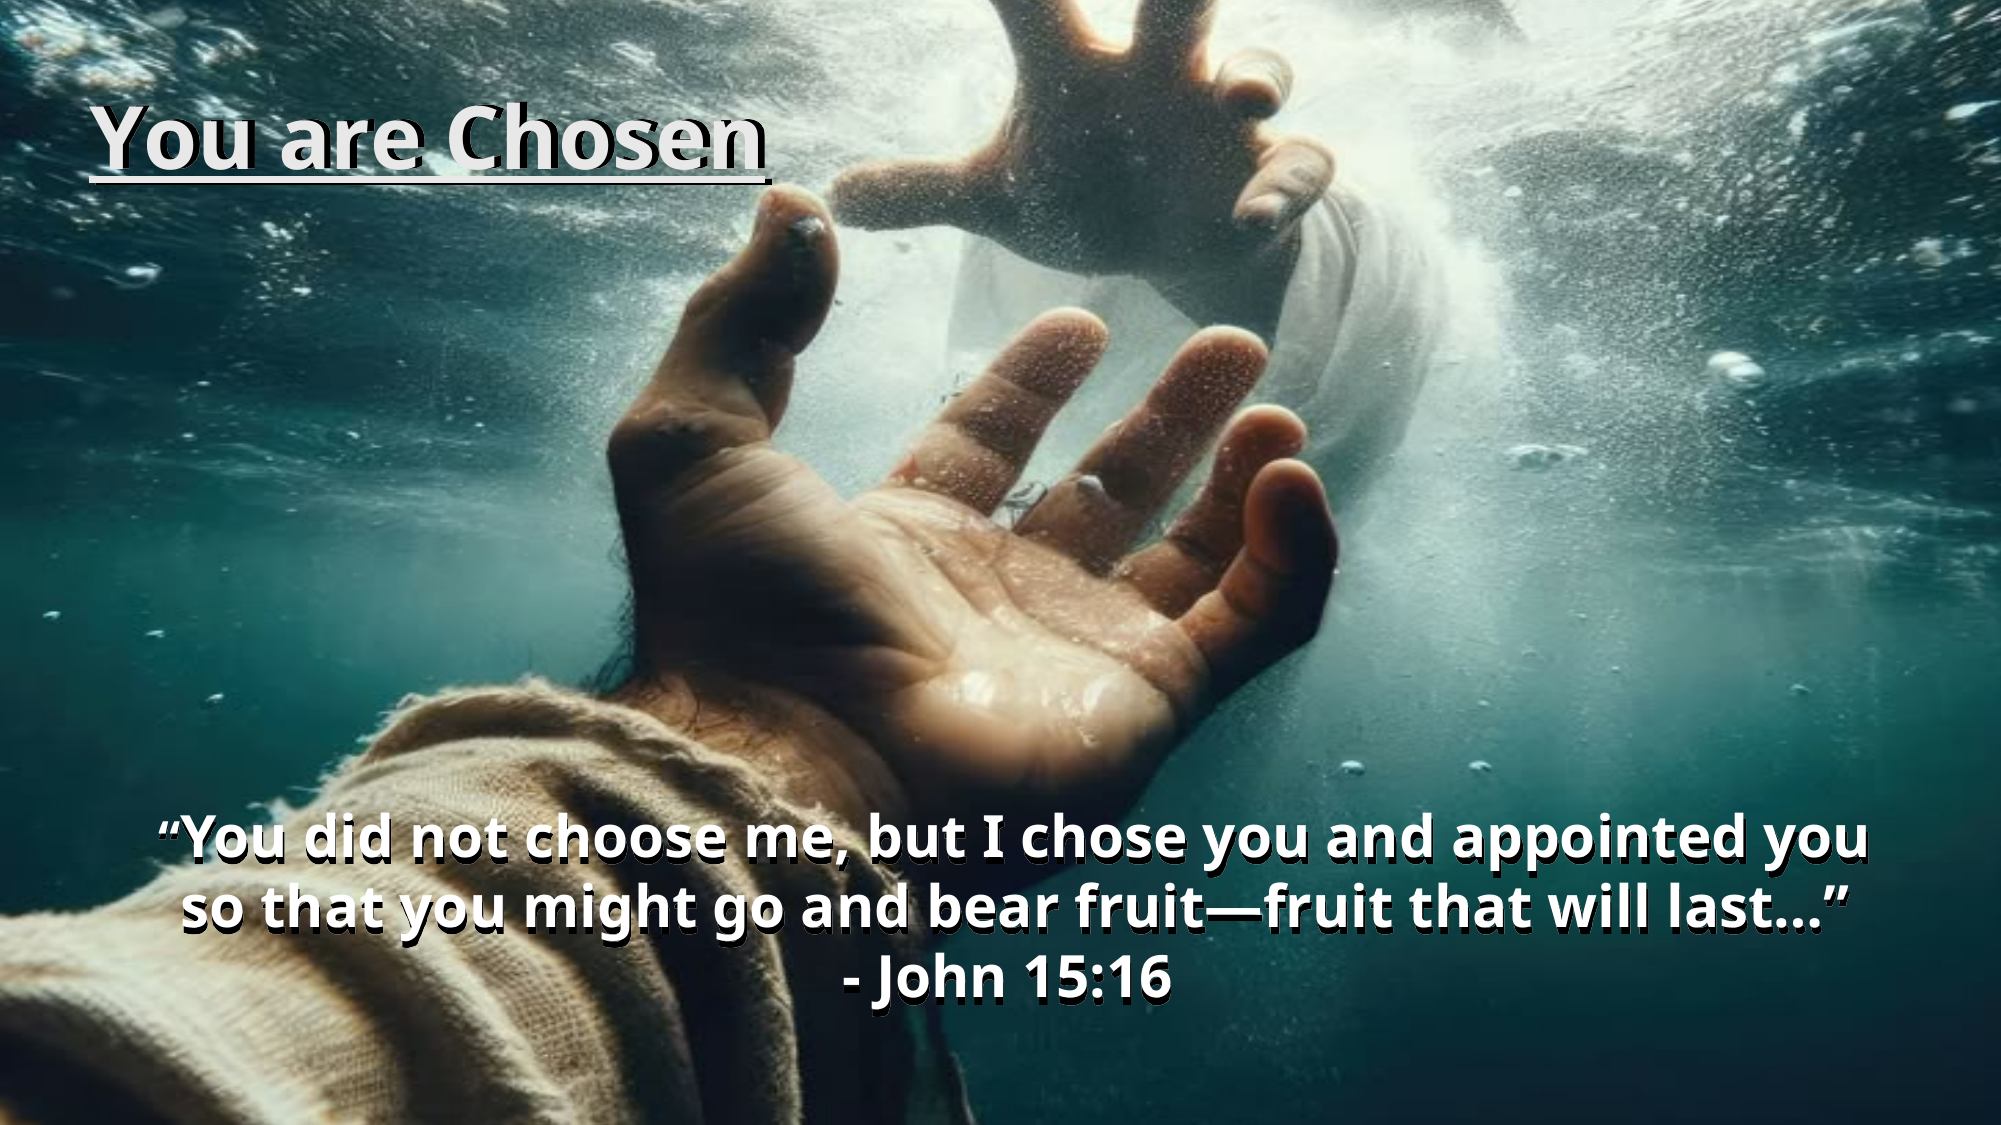

You are Chosen
“You did not choose me, but I chose you and appointed you so that you might go and bear fruit—fruit that will last…”
- John 15:16